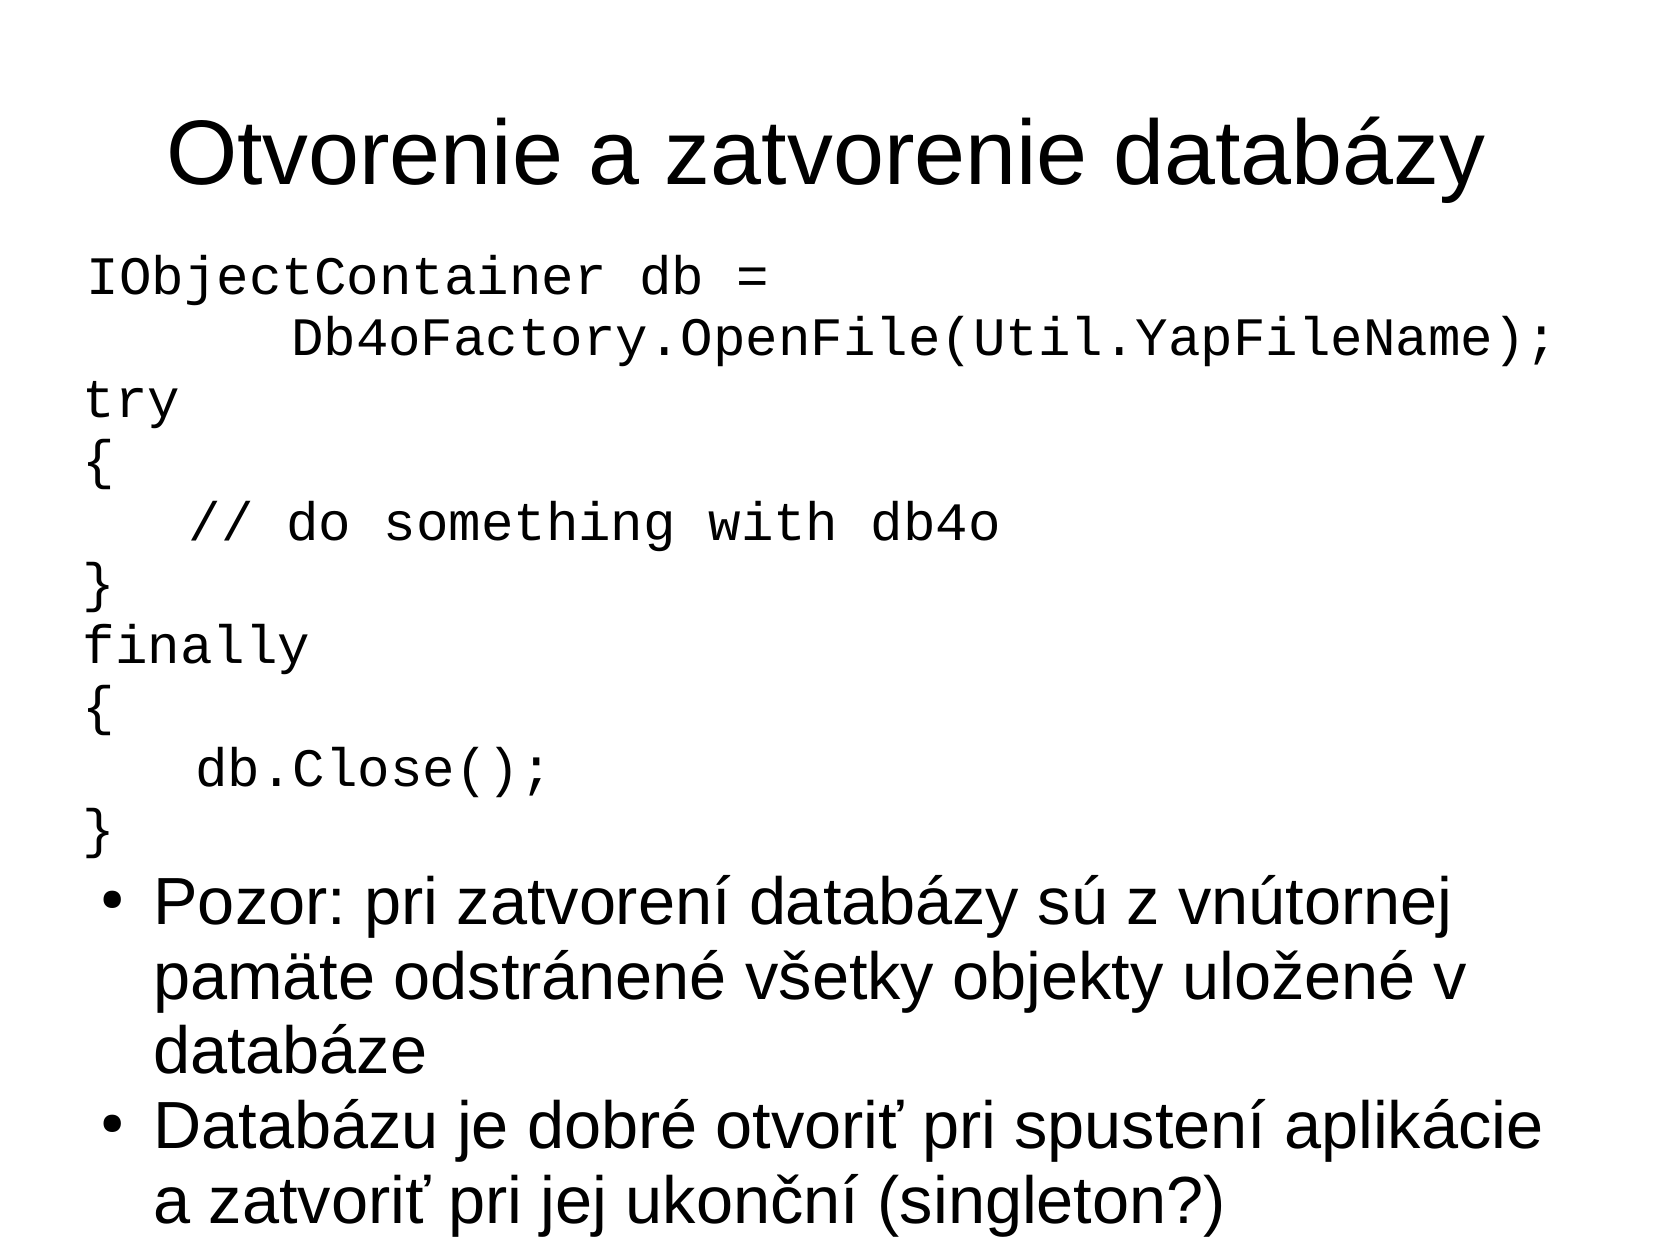

# Otvorenie a zatvorenie databázy
IObjectContainer db = Db4oFactory.OpenFile(Util.YapFileName);
try
{
// do something with db4o
}
finally
{
db.Close();
}
Pozor: pri zatvorení databázy sú z vnútornej pamäte odstránené všetky objekty uložené v databáze
Databázu je dobré otvoriť pri spustení aplikácie a zatvoriť pri jej ukonční (singleton?)